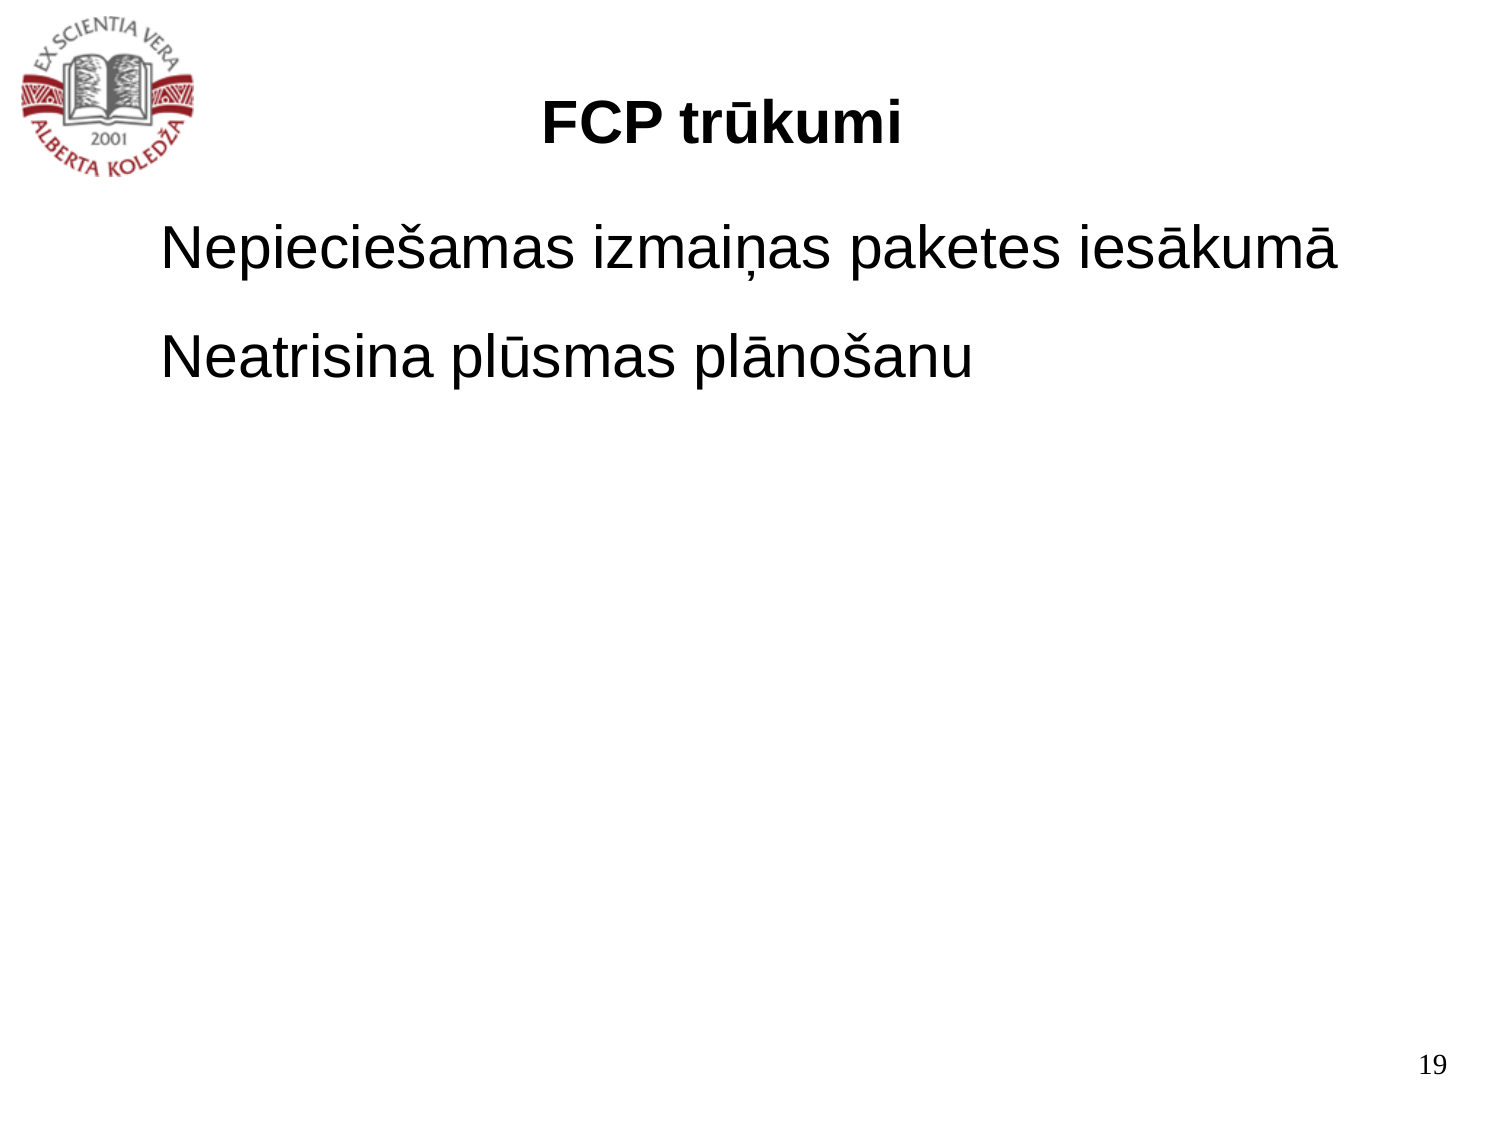

# FCP trūkumi
Nepieciešamas izmaiņas paketes iesākumā
Neatrisina plūsmas plānošanu